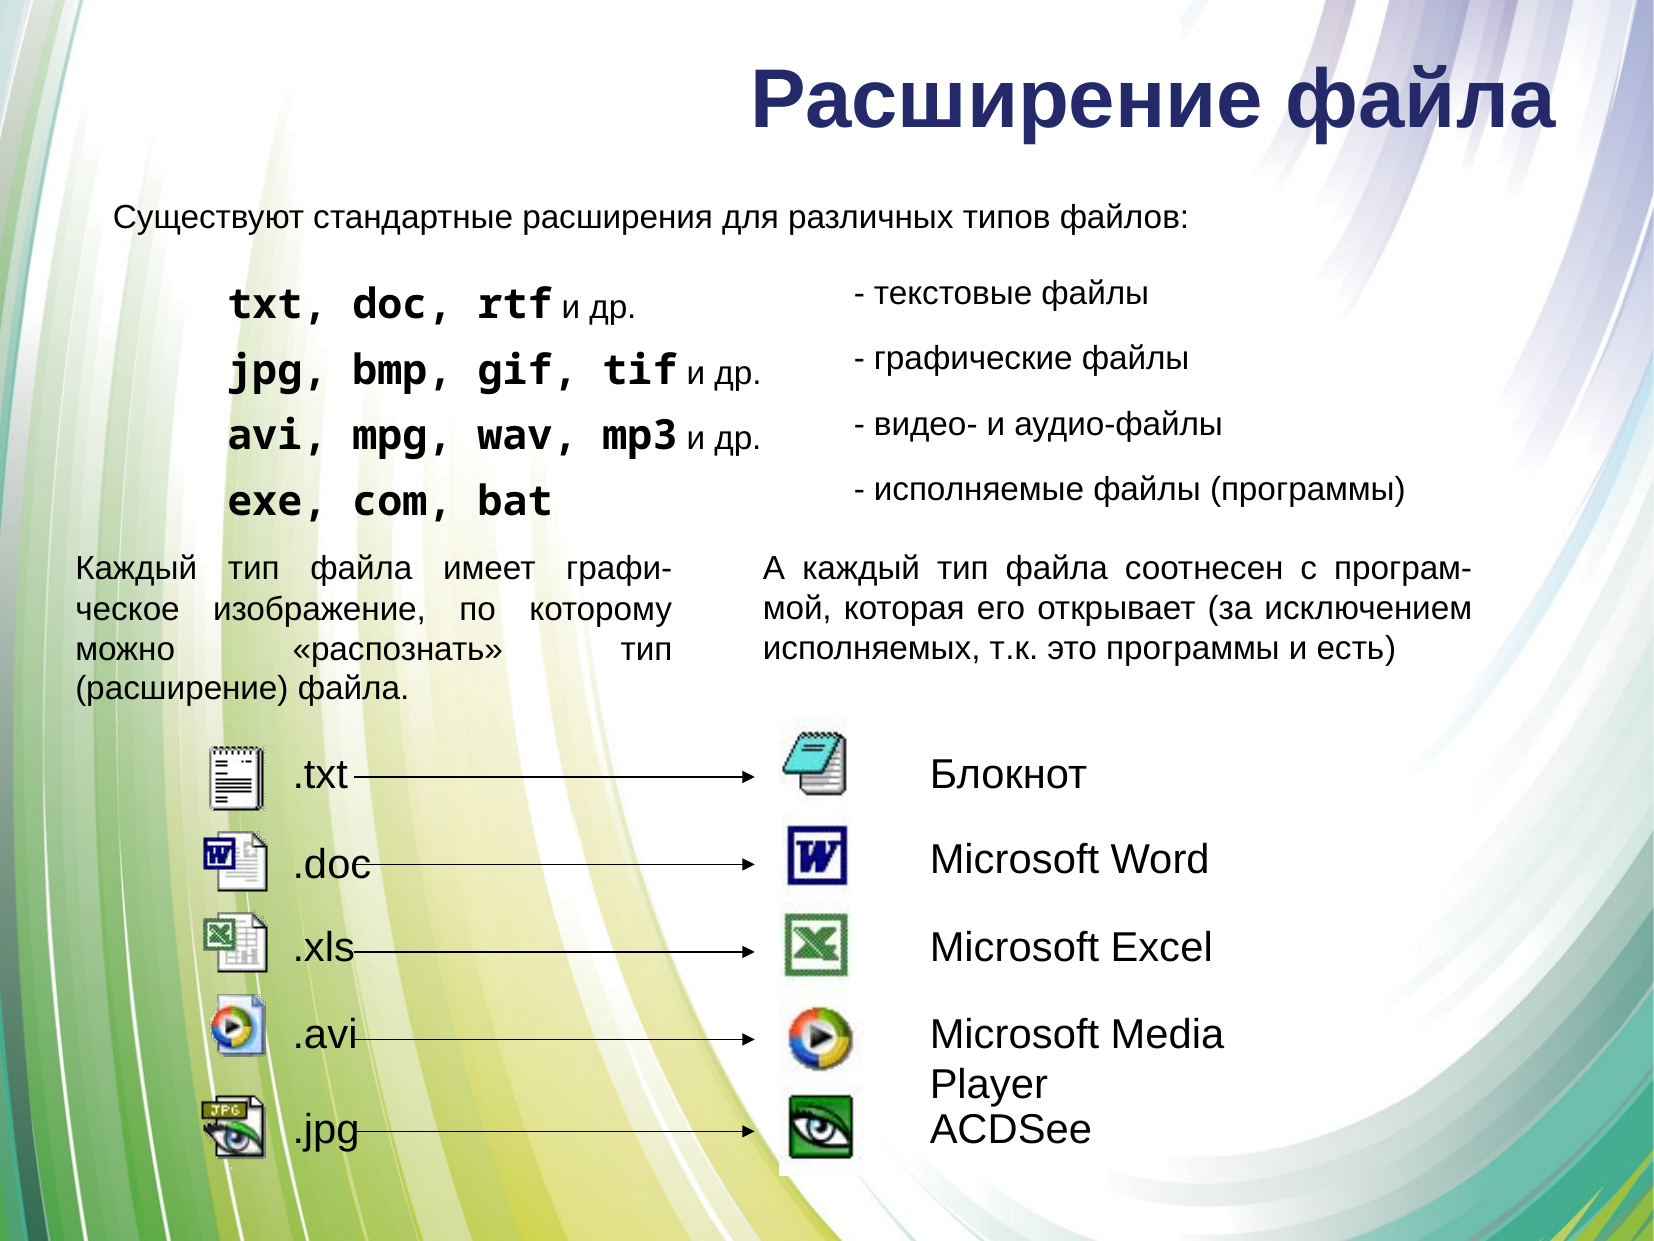

Расширение файла
Существуют стандартные расширения для различных типов файлов:
| txt, doc, rtf и др. | - текстовые файлы |
| --- | --- |
| jpg, bmp, gif, tif и др. | - графические файлы |
| avi, mpg, wav, mp3 и др. | - видео- и аудио-файлы |
| exe, com, bat | - исполняемые файлы (программы) |
А каждый тип файла соотнесен с програм-мой, которая его открывает (за исключением исполняемых, т.к. это программы и есть)
Каждый тип файла имеет графи-ческое изображение, по которому можно «распознать» тип (расширение) файла.
.txt
Блокнот
Microsoft Word
.doc
.xls
Microsoft Excel
.avi
Microsoft Media Player
.jpg
ACDSee